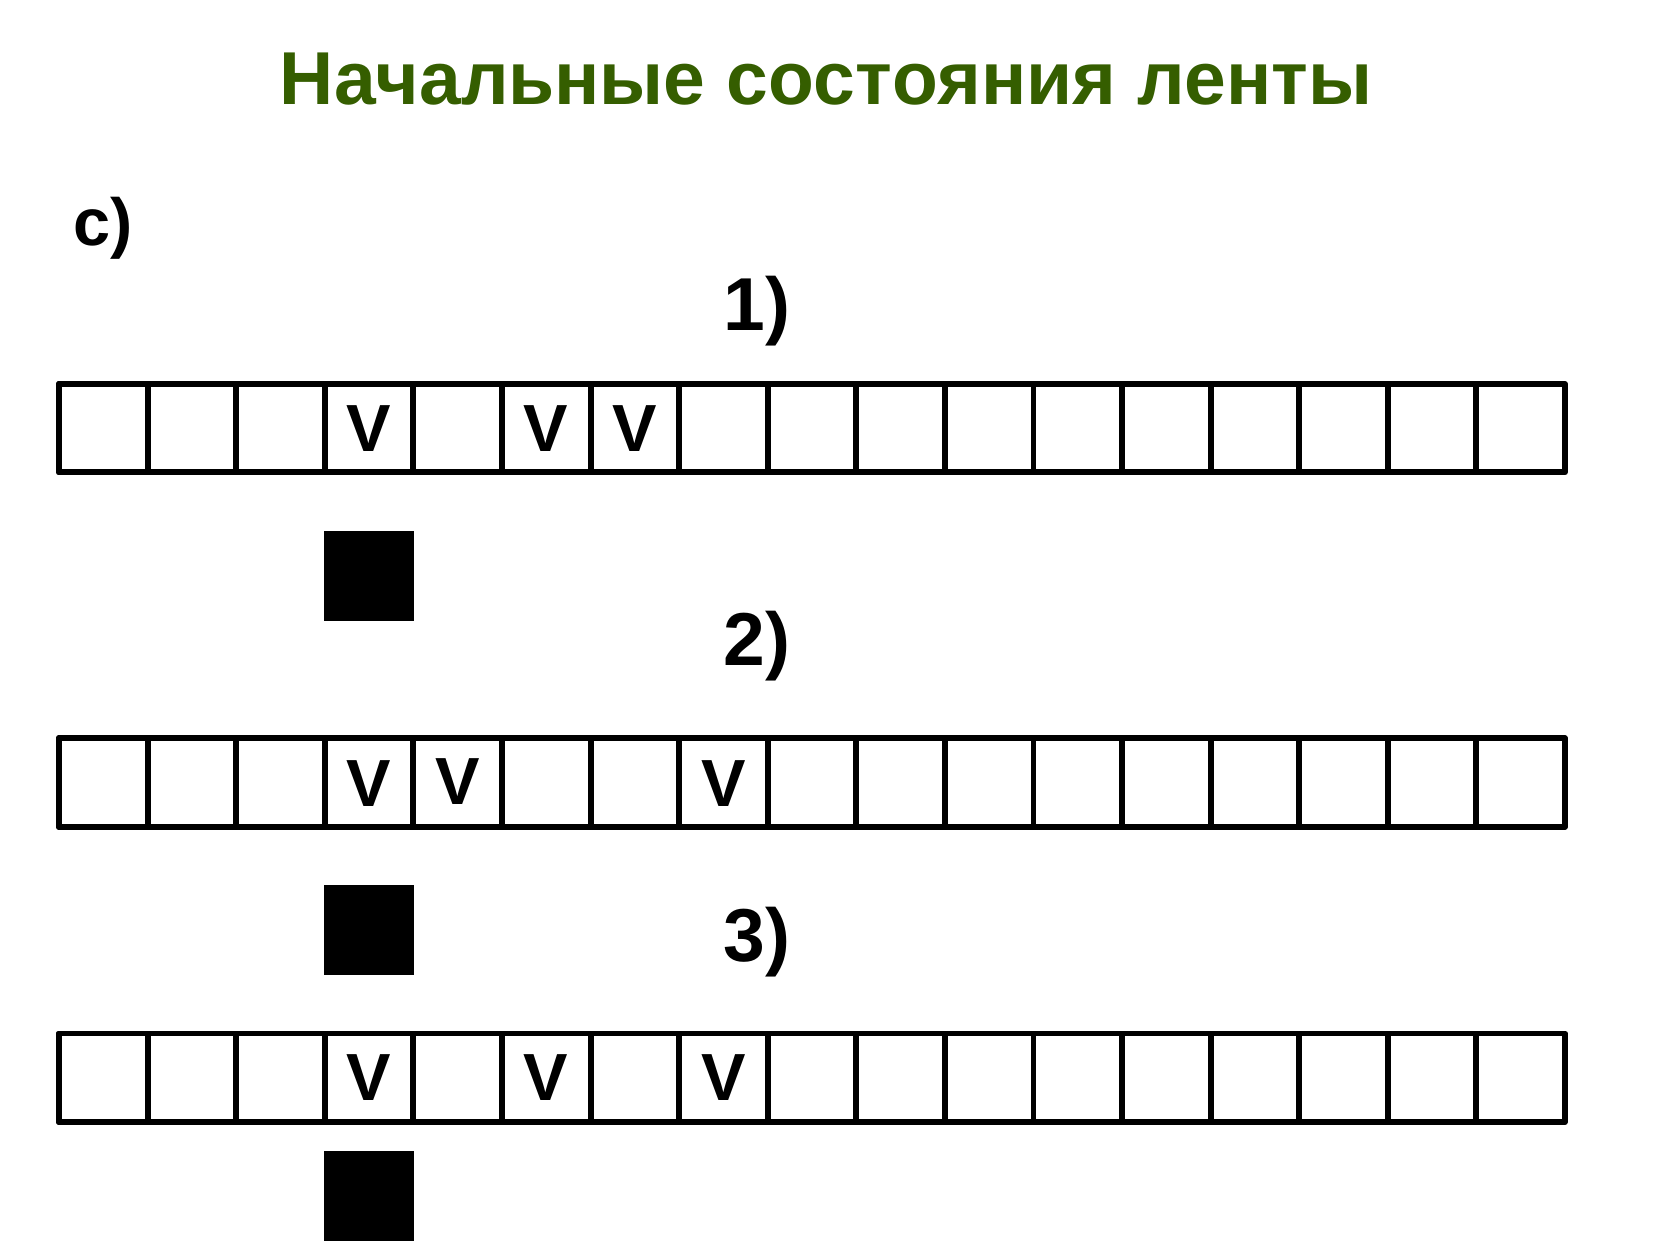

Начальные состояния ленты
c)
1)
V
V
V
2)
V
V
V
3)
V
V
V